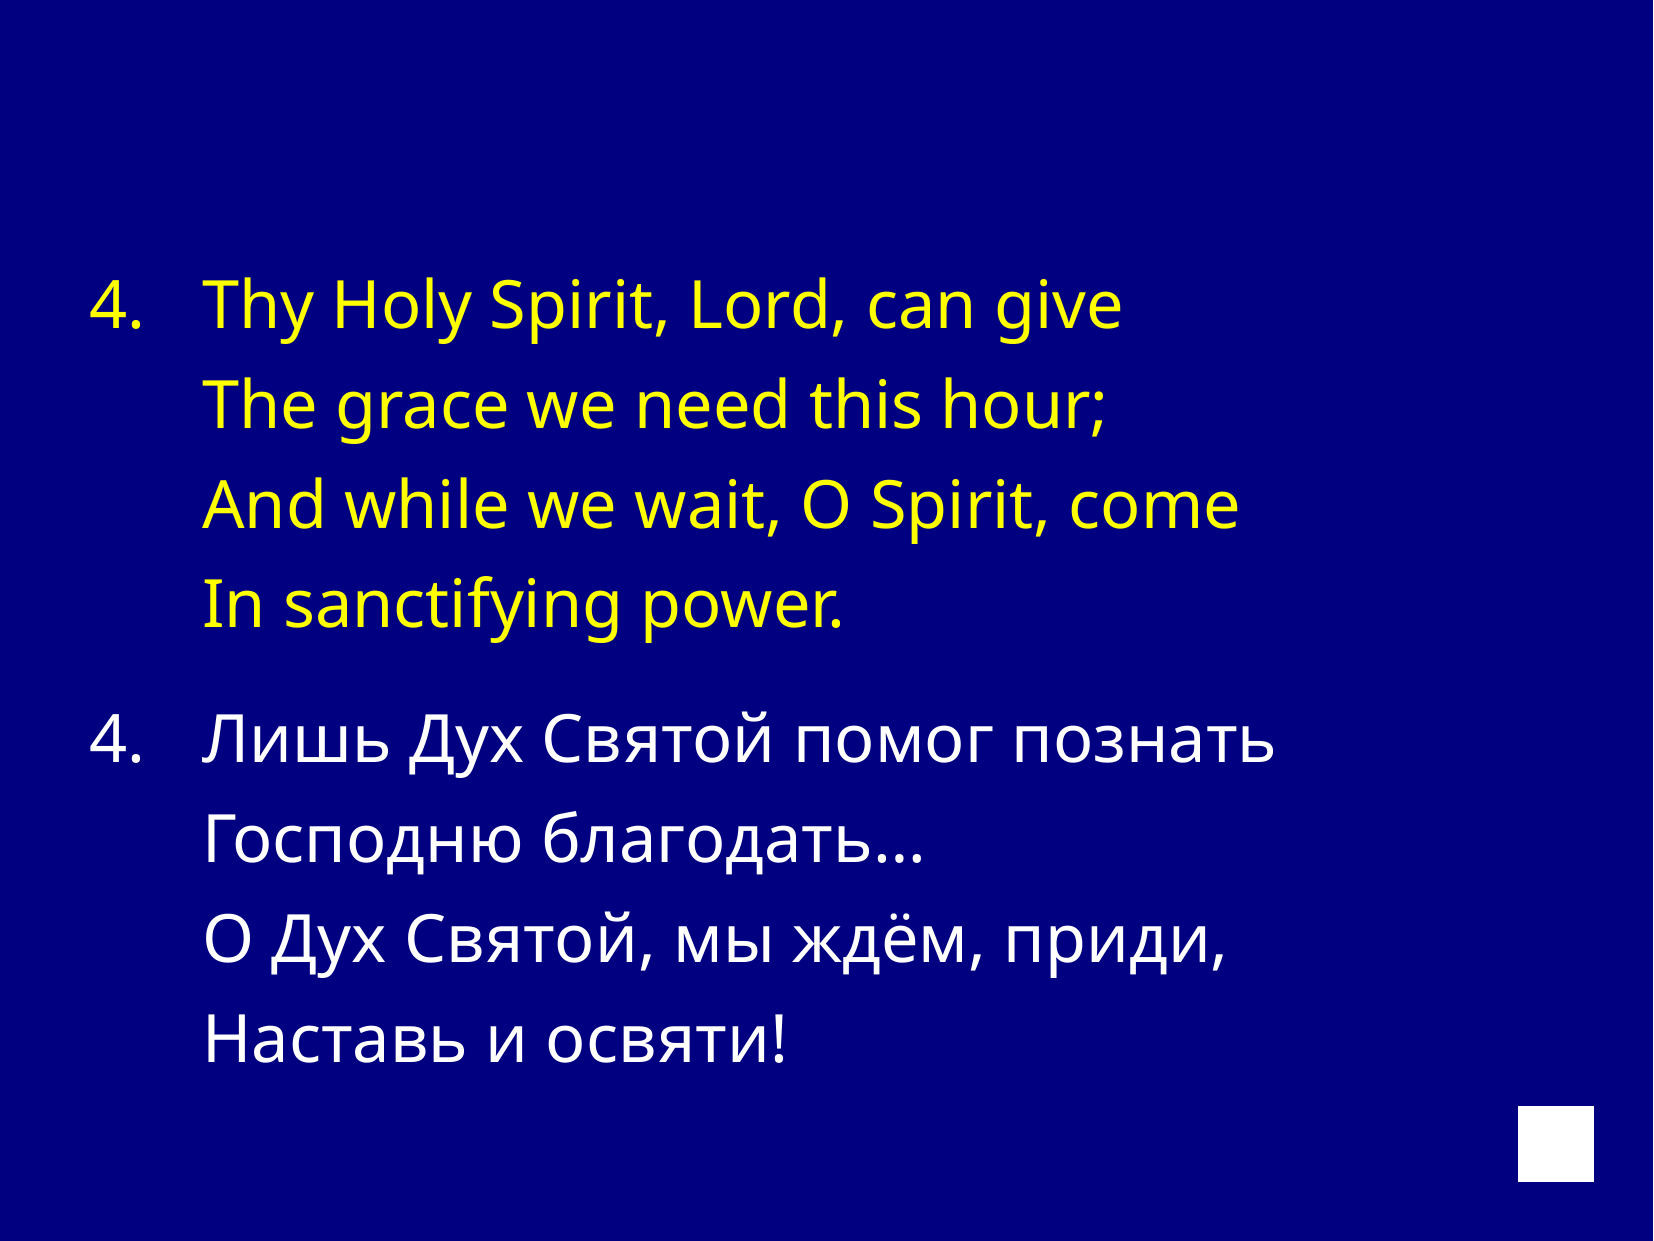

4.	Thy Holy Spirit, Lord, can give
	The grace we need this hour;
	And while we wait, O Spirit, come
	In sanctifying power.
4.	Лишь Дух Святой помог познать
	Господню благодать…
	О Дух Святой, мы ждём, приди,
	Наставь и освяти!